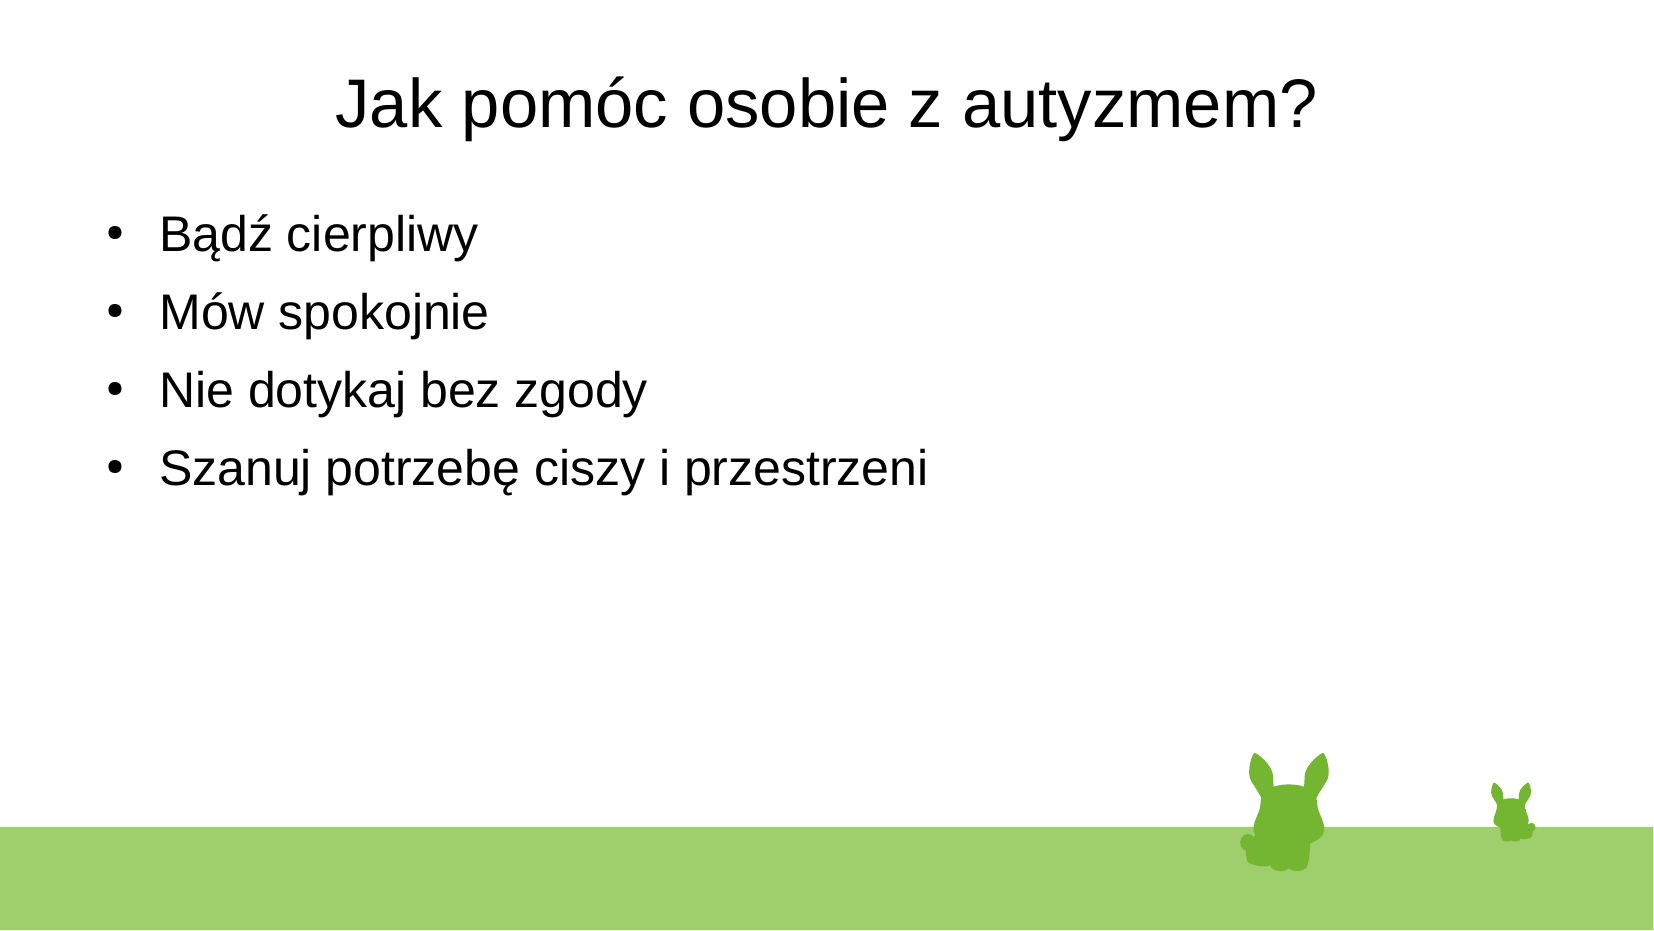

# Jak pomóc osobie z autyzmem?
Bądź cierpliwy
Mów spokojnie
Nie dotykaj bez zgody
Szanuj potrzebę ciszy i przestrzeni